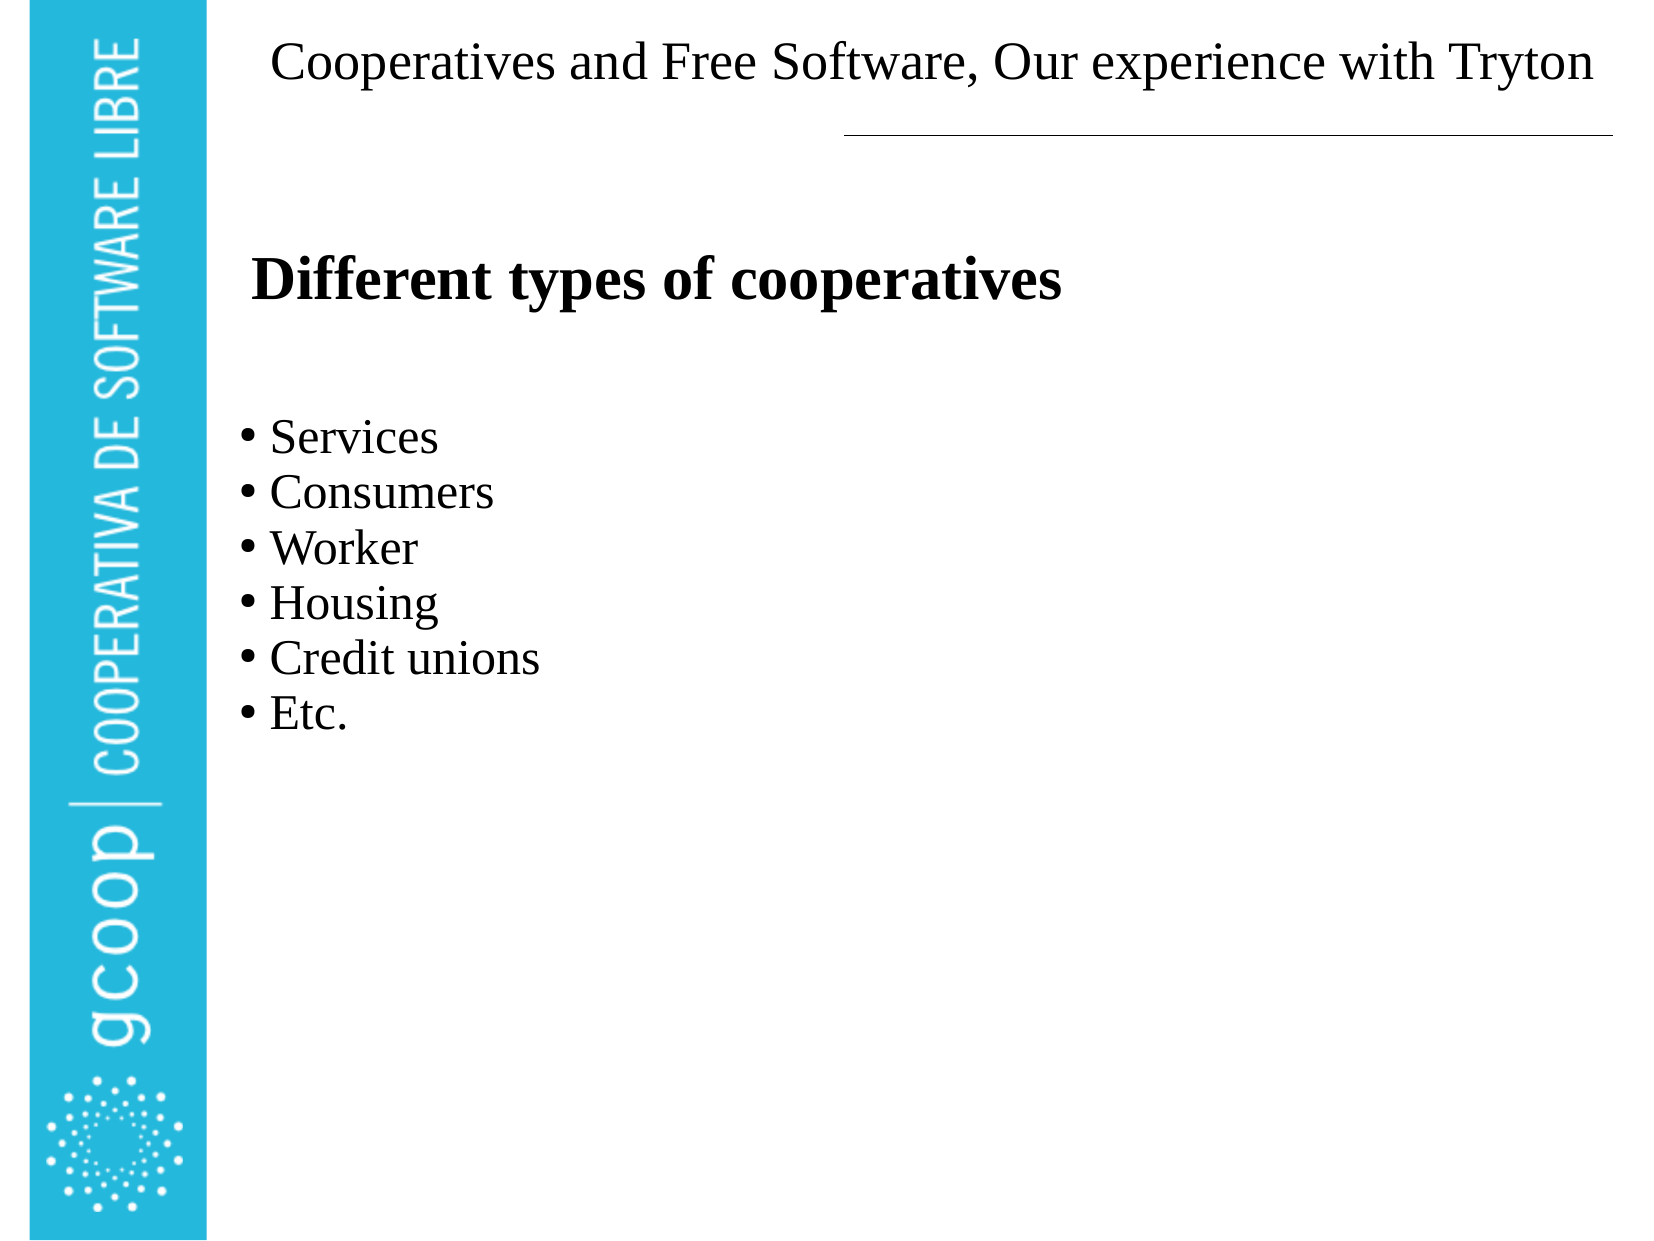

Cooperatives and Free Software, Our experience with Tryton
Different types of cooperatives
 Services
 Consumers
 Worker
 Housing
 Credit unions
 Etc.